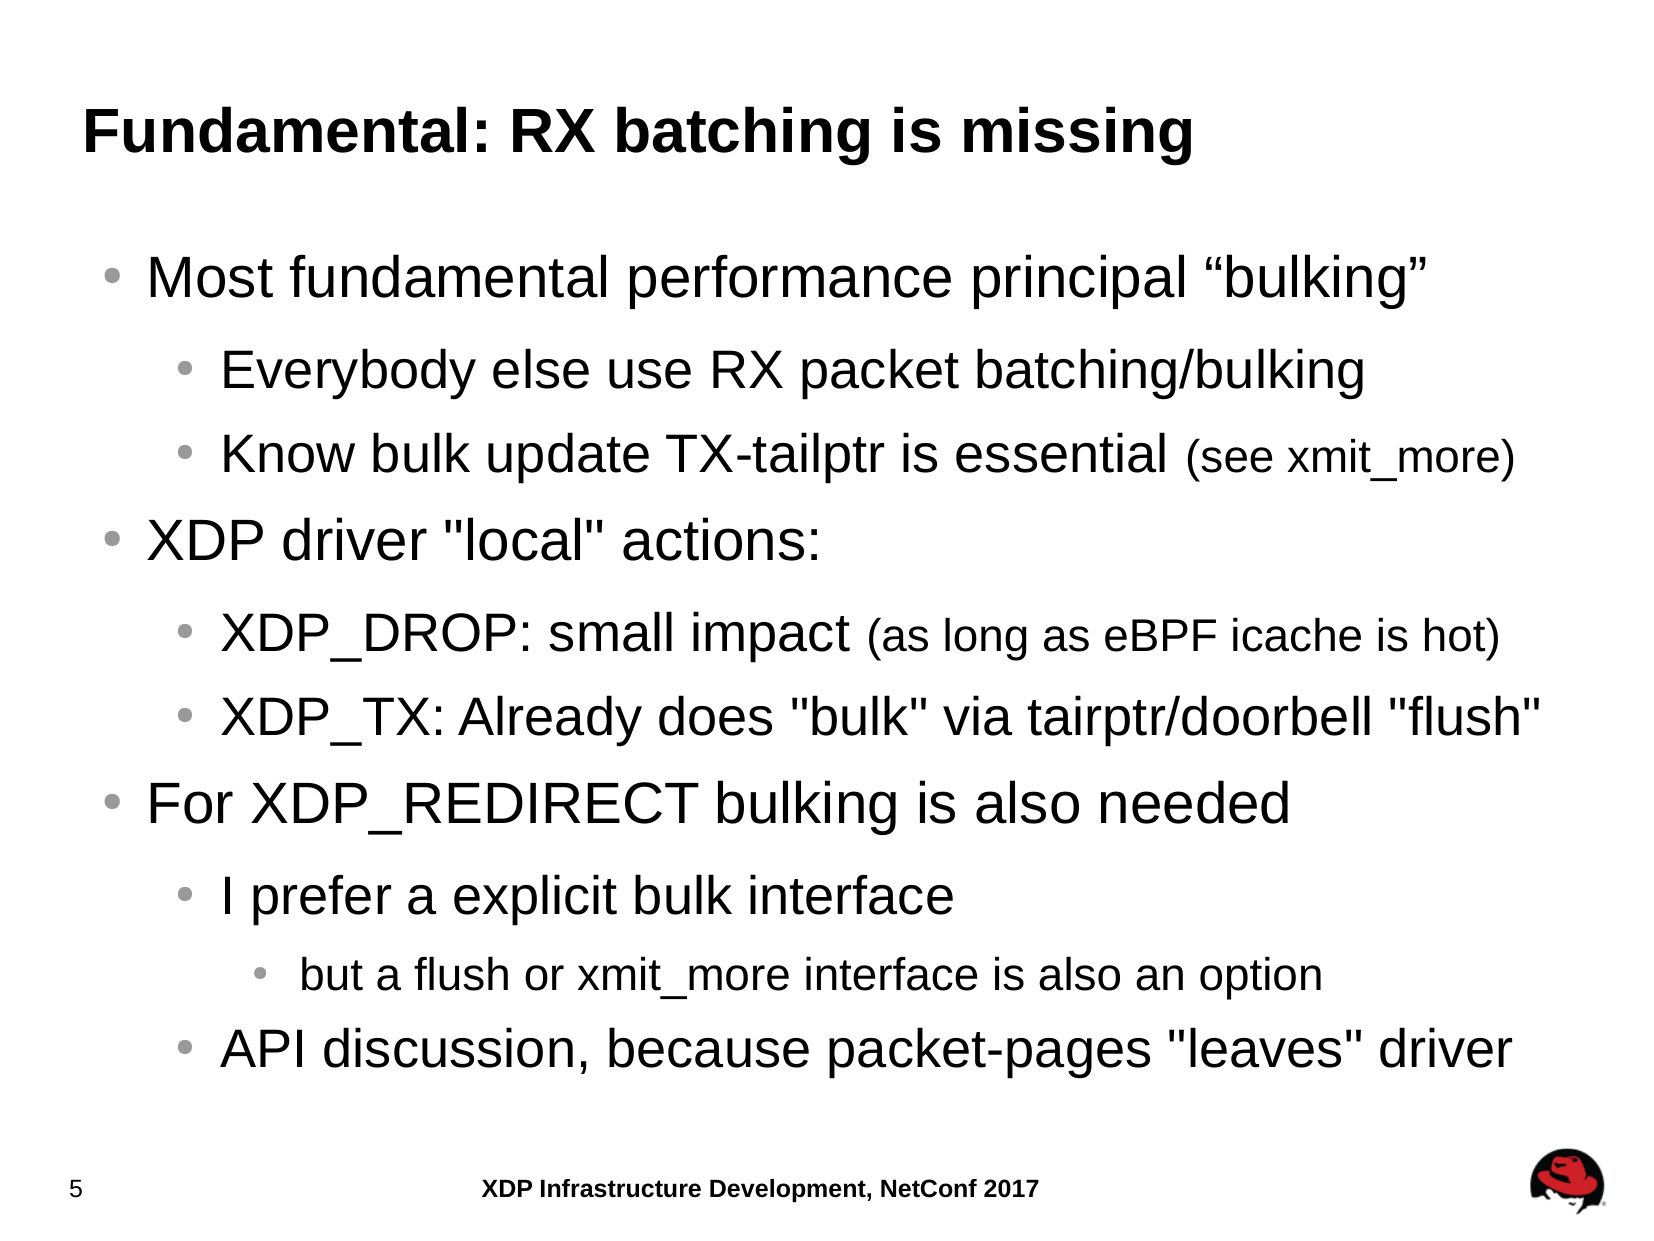

# Fundamental: RX batching is missing
Most fundamental performance principal “bulking”
Everybody else use RX packet batching/bulking
Know bulk update TX-tailptr is essential (see xmit_more)
XDP driver "local" actions:
XDP_DROP: small impact (as long as eBPF icache is hot)
XDP_TX: Already does "bulk" via tairptr/doorbell "flush"
For XDP_REDIRECT bulking is also needed
I prefer a explicit bulk interface
but a flush or xmit_more interface is also an option
API discussion, because packet-pages "leaves" driver